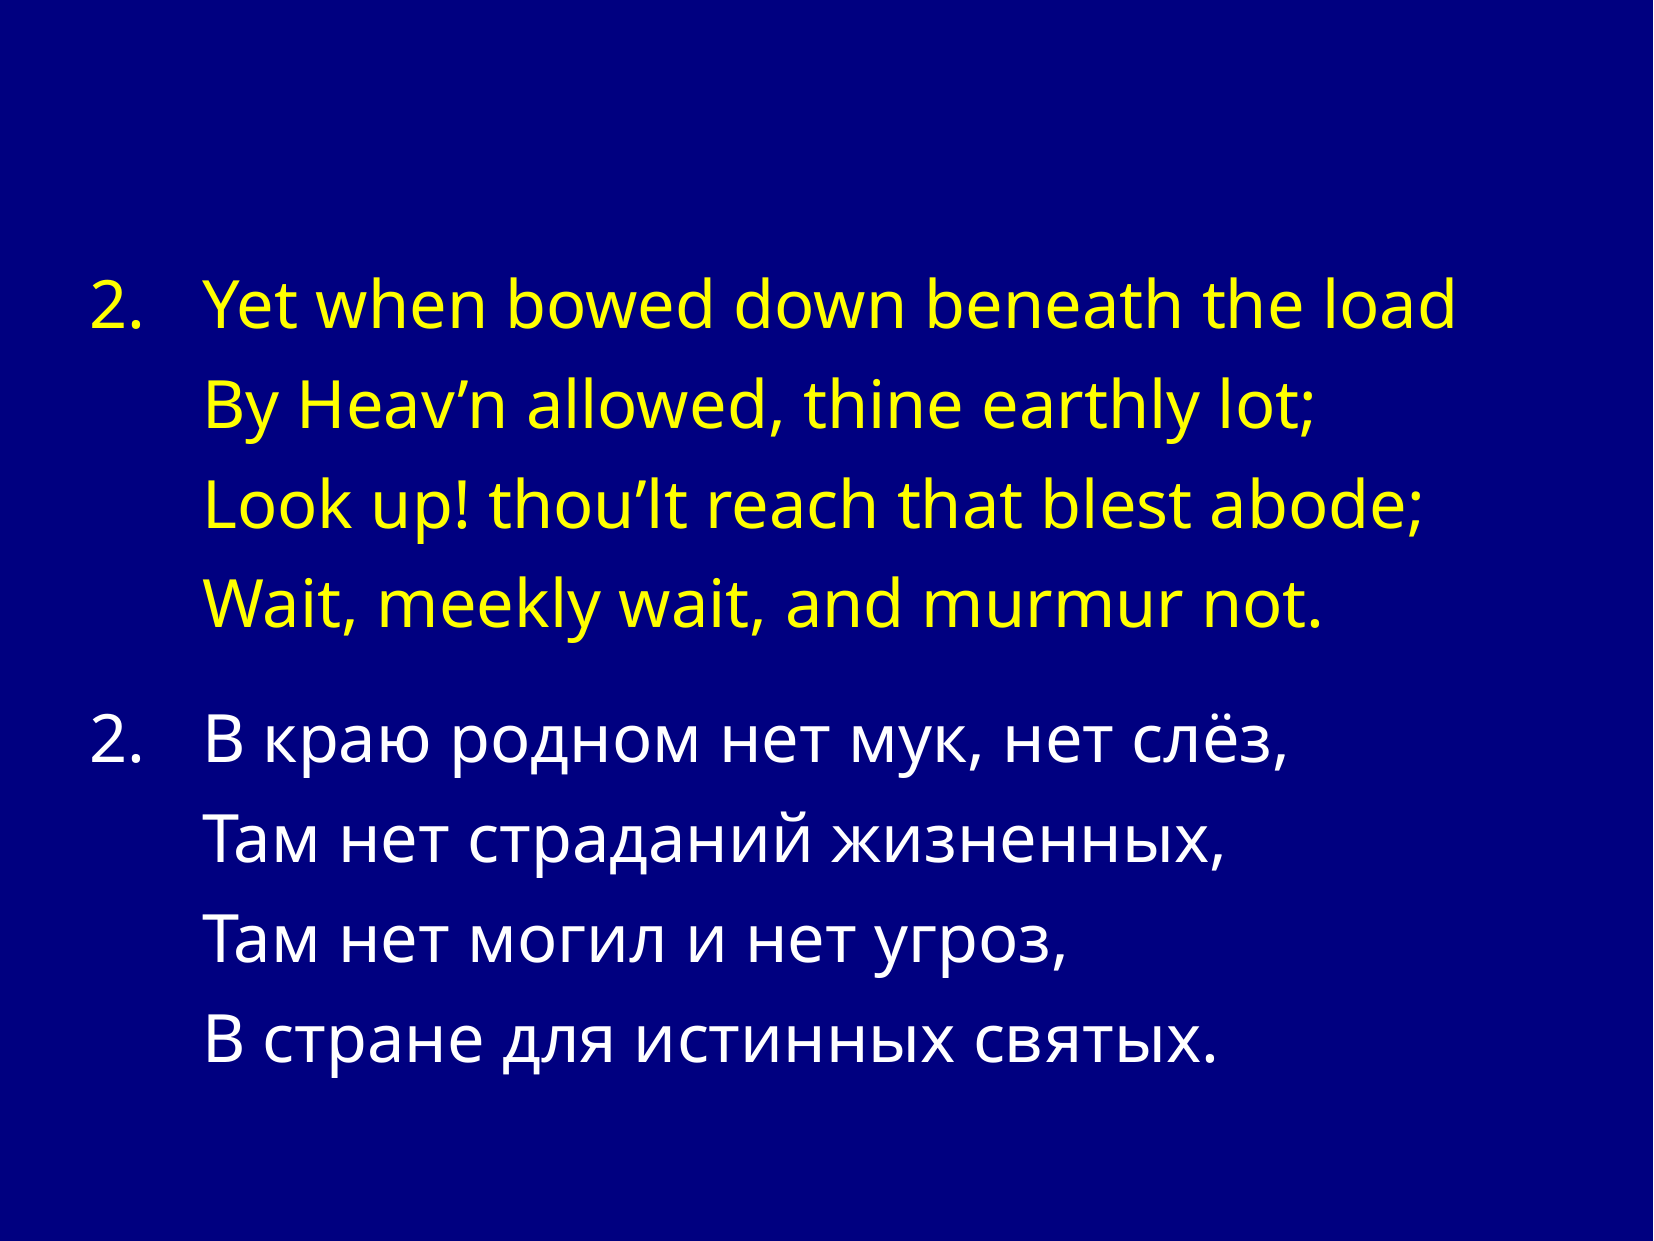

2.	Yet when bowed down beneath the load
	By Heav’n allowed, thine earthly lot;
	Look up! thou’lt reach that blest abode;
	Wait, meekly wait, and murmur not.
2.	В краю родном нет мук, нет слёз,
	Там нет страданий жизненных,
	Там нет могил и нет угроз,
	В стране для истинных святых.